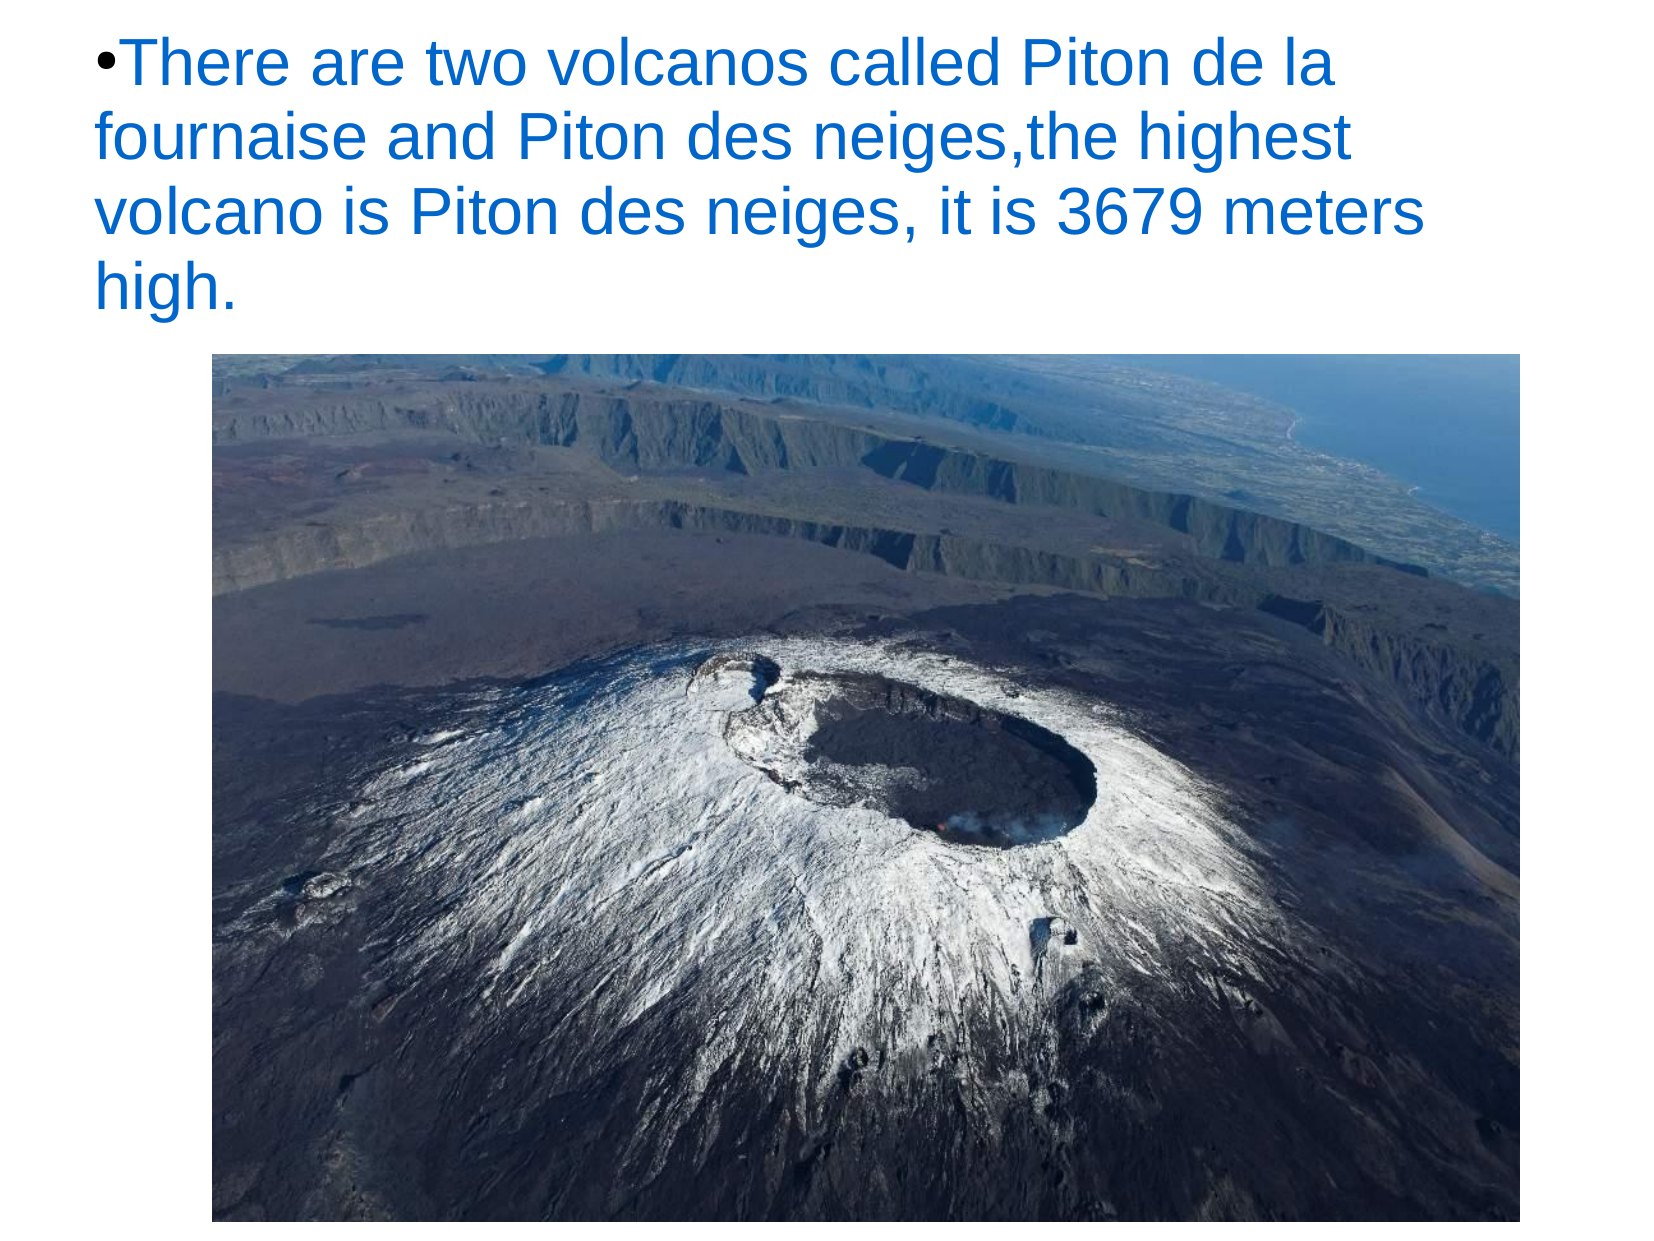

# There are two volcanos called Piton de la fournaise and Piton des neiges,the highest volcano is Piton des neiges, it is 3679 meters high.